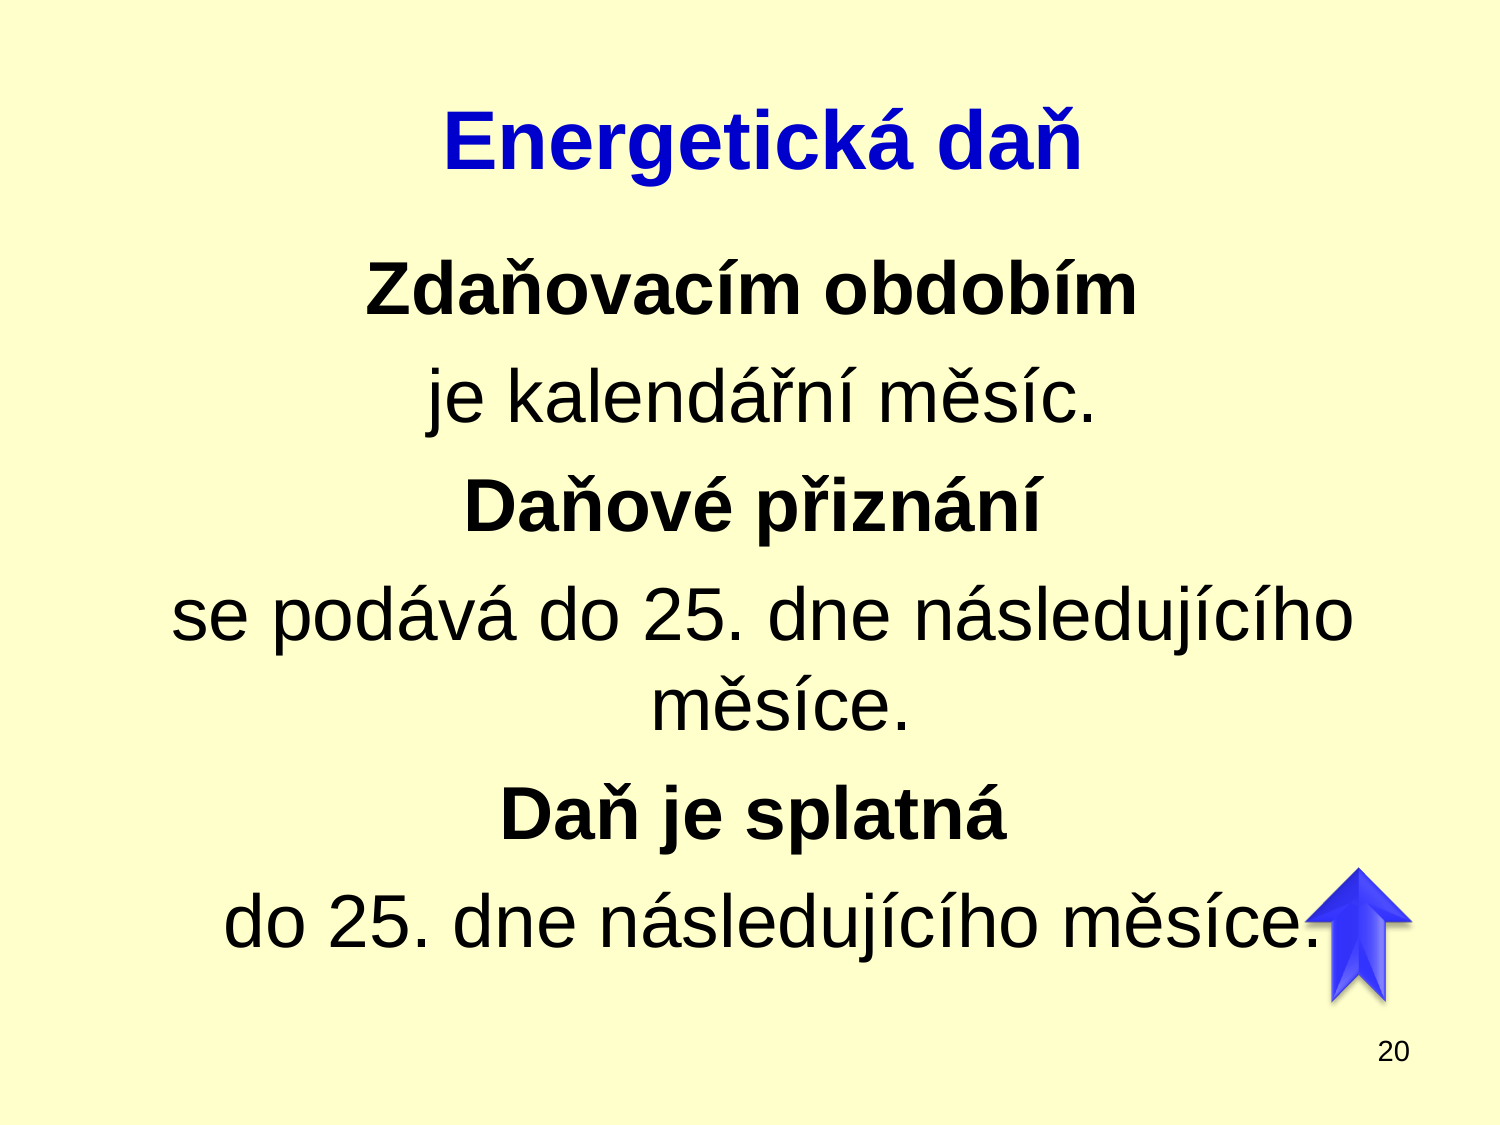

# Energetická daň
Zdaňovacím obdobím
je kalendářní měsíc.
Daňové přiznání
se podává do 25. dne následujícího měsíce.
Daň je splatná
 do 25. dne následujícího měsíce.